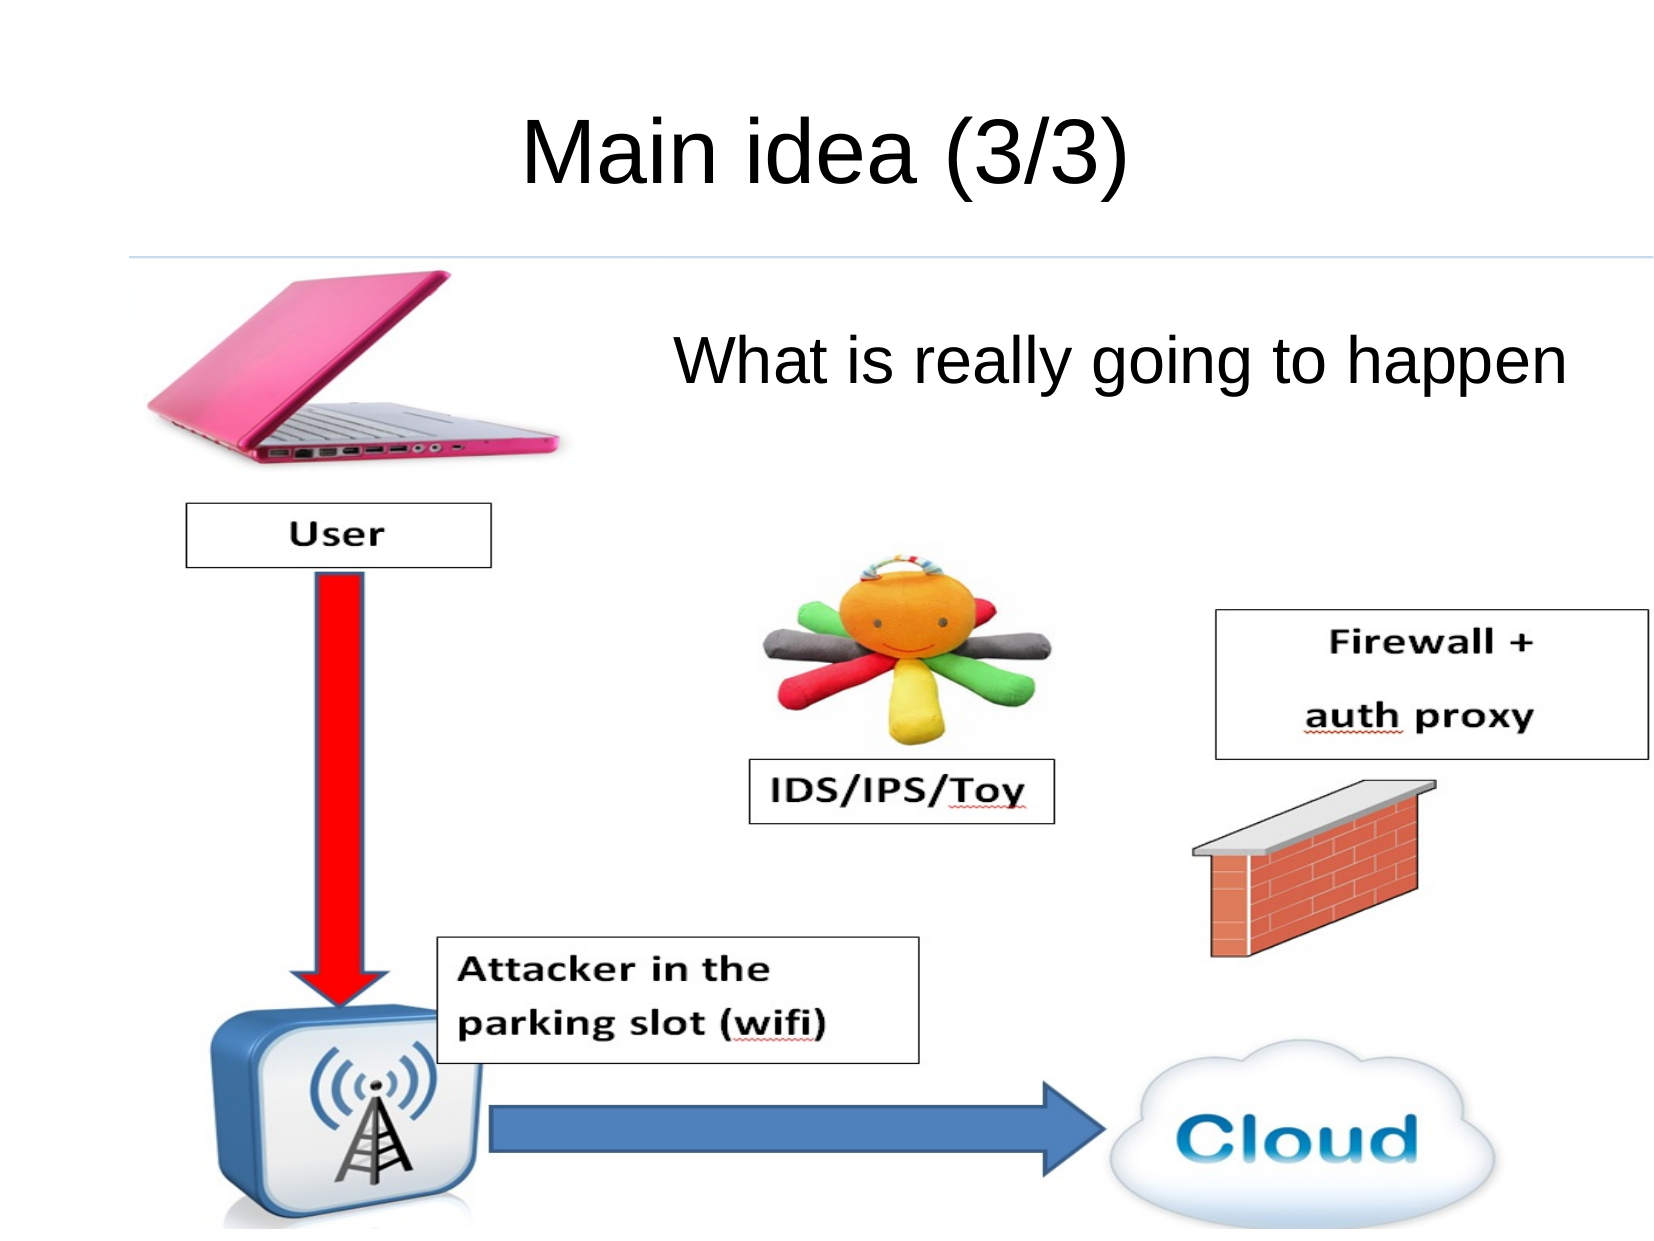

# Main idea (3/3)
What is really going to happen